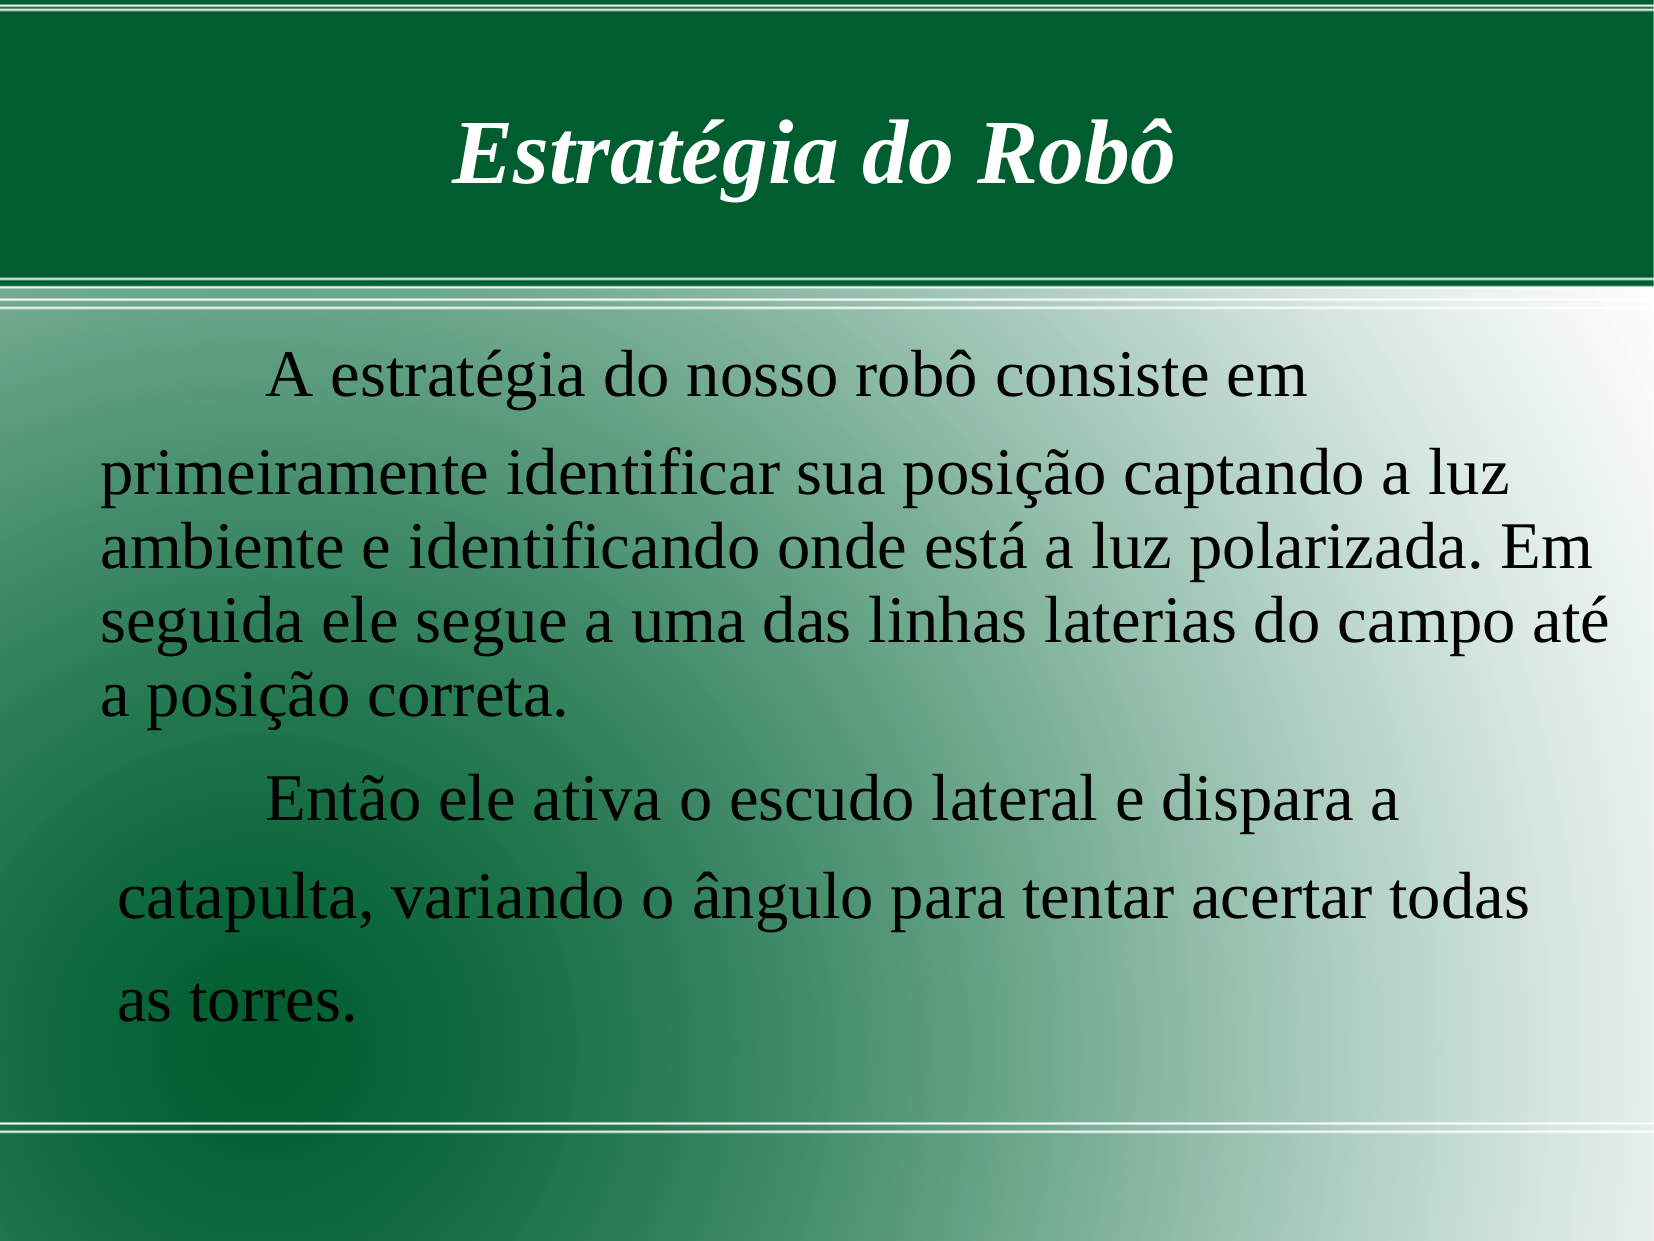

# Estratégia do Robô
A estratégia do nosso robô consiste em
primeiramente identificar sua posição captando a luz ambiente e identificando onde está a luz polarizada. Em seguida ele segue a uma das linhas laterias do campo até a posição correta.
Então ele ativa o escudo lateral e dispara a
 catapulta, variando o ângulo para tentar acertar todas
 as torres.